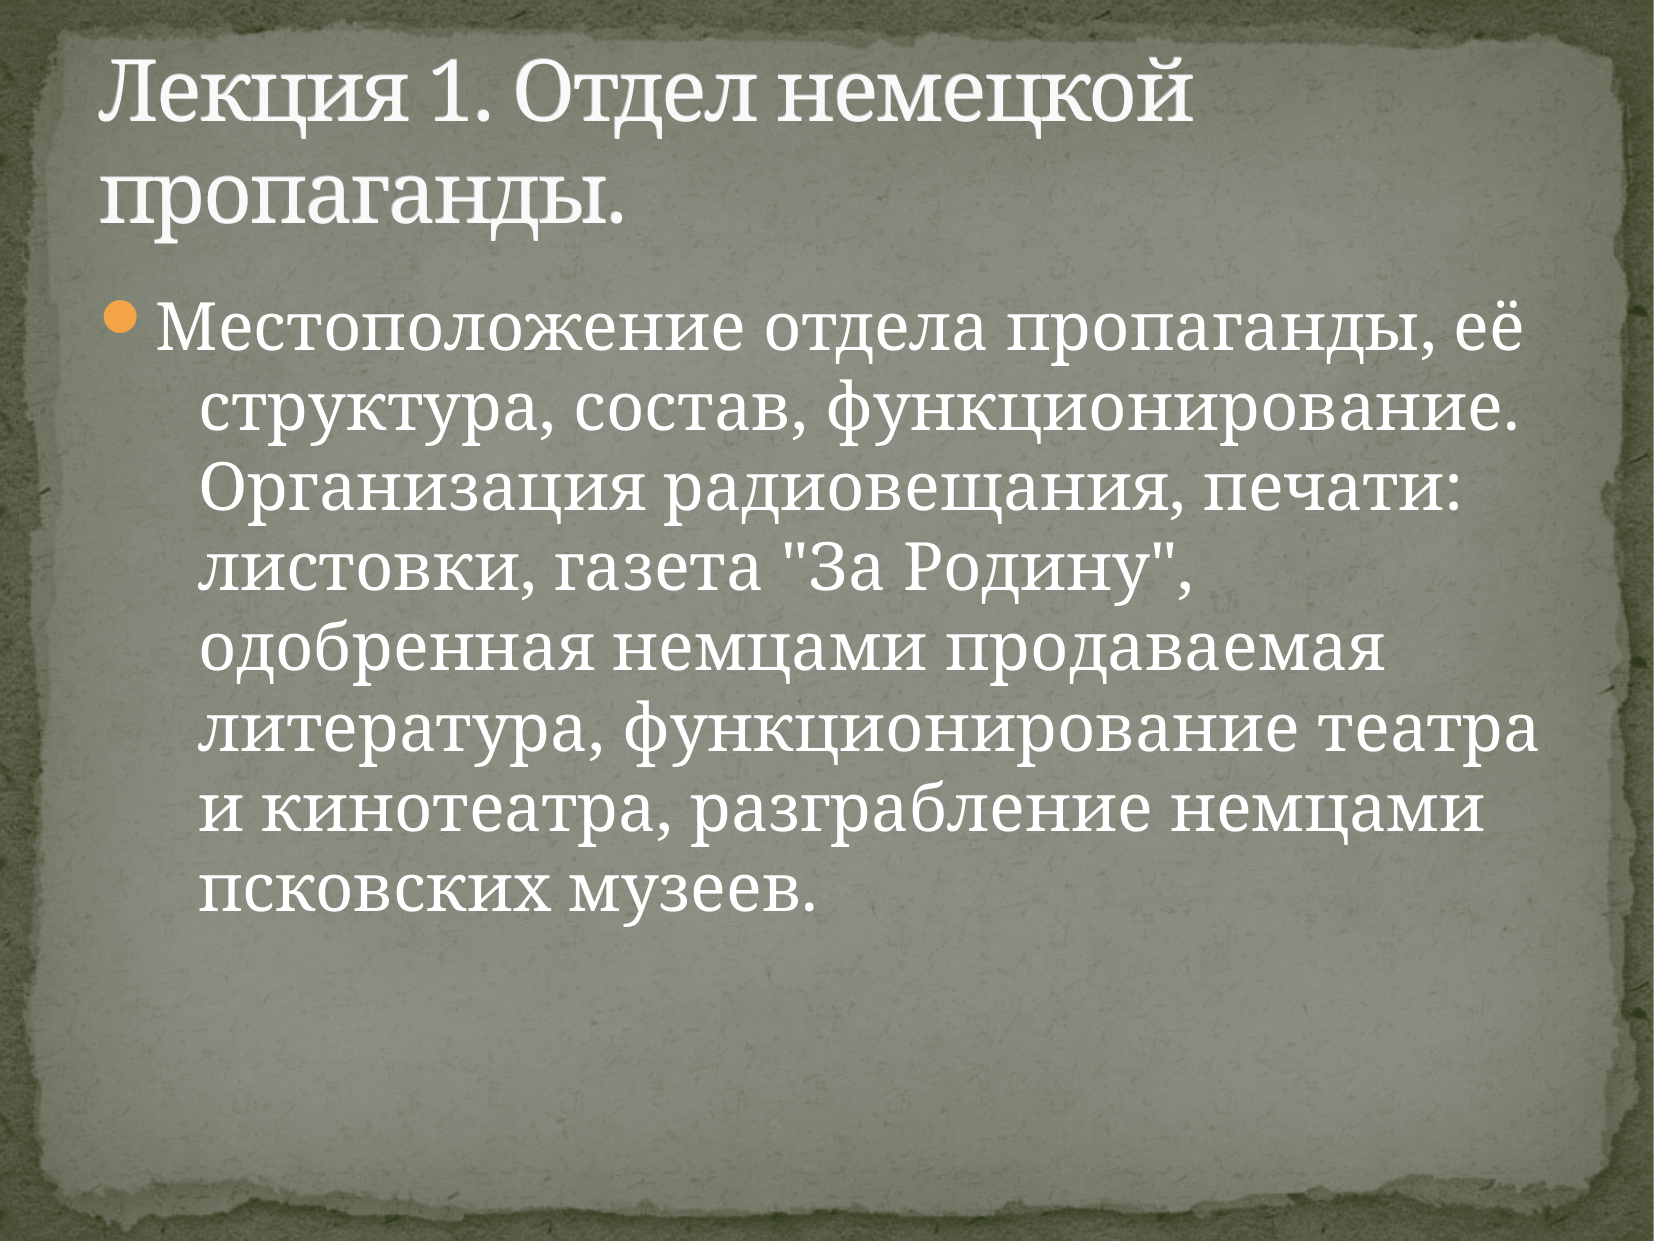

Лекция 1. Отдел немецкой пропаганды.
# Местоположение отдела пропаганды, её структура, состав, функционирование. Организация радиовещания, печати: листовки, газета "За Родину", одобренная немцами продаваемая литература, функционирование театра и кинотеатра, разграбление немцами псковских музеев.